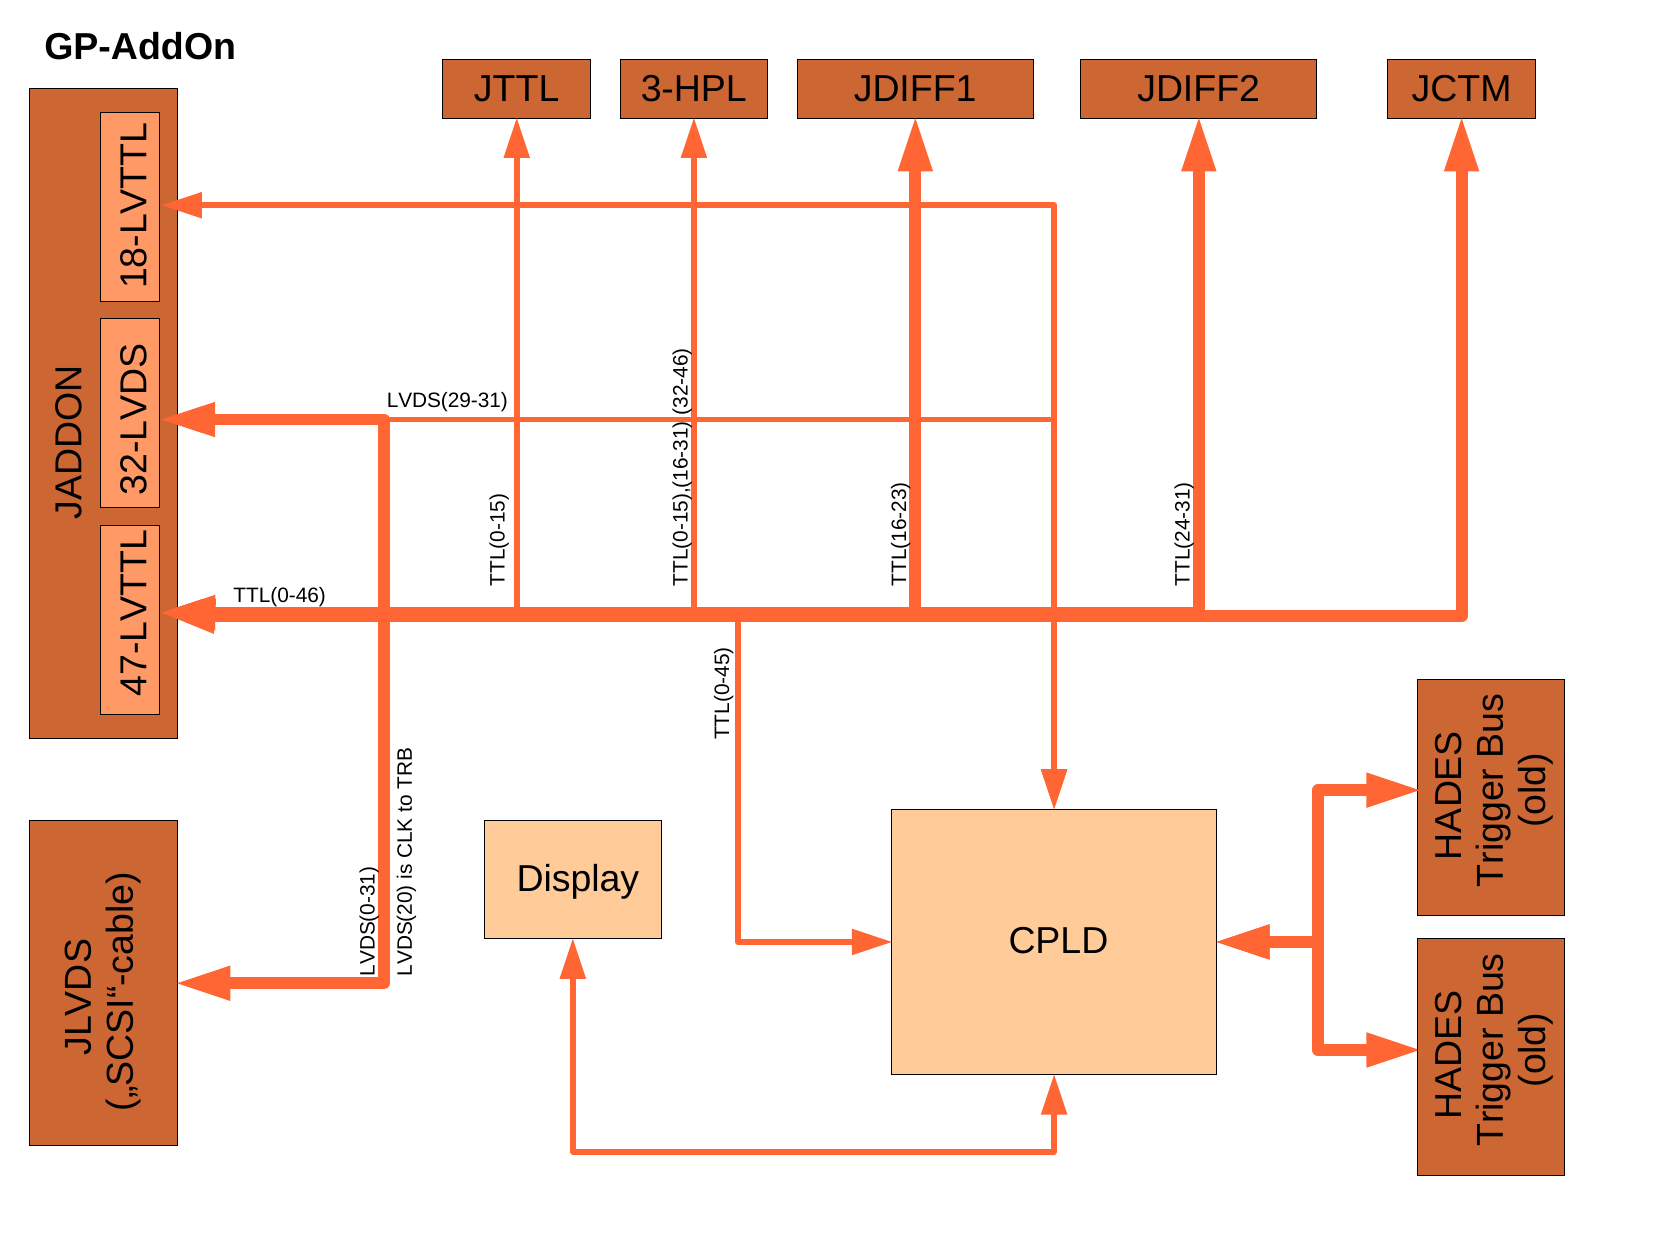

GP-AddOn
JTTL
3-HPL
JDIFF1
JDIFF2
JCTM
18-LVTTL
LVDS(29-31)
32-LVDS
JADDON
TTL(0-15),(16-31),(32-46)
TTL(16-23)
TTL(24-31)
TTL(0-15)
TTL(0-46)
47-LVTTL
TTL(0-45)
HADES
Trigger Bus
(old)
TTL(32-35)
LVDS(0-31)
LVDS(20) is CLK to TRB
Display
CPLD
JLVDS
(„SCSI“-cable)
HADES
Trigger Bus
(old)